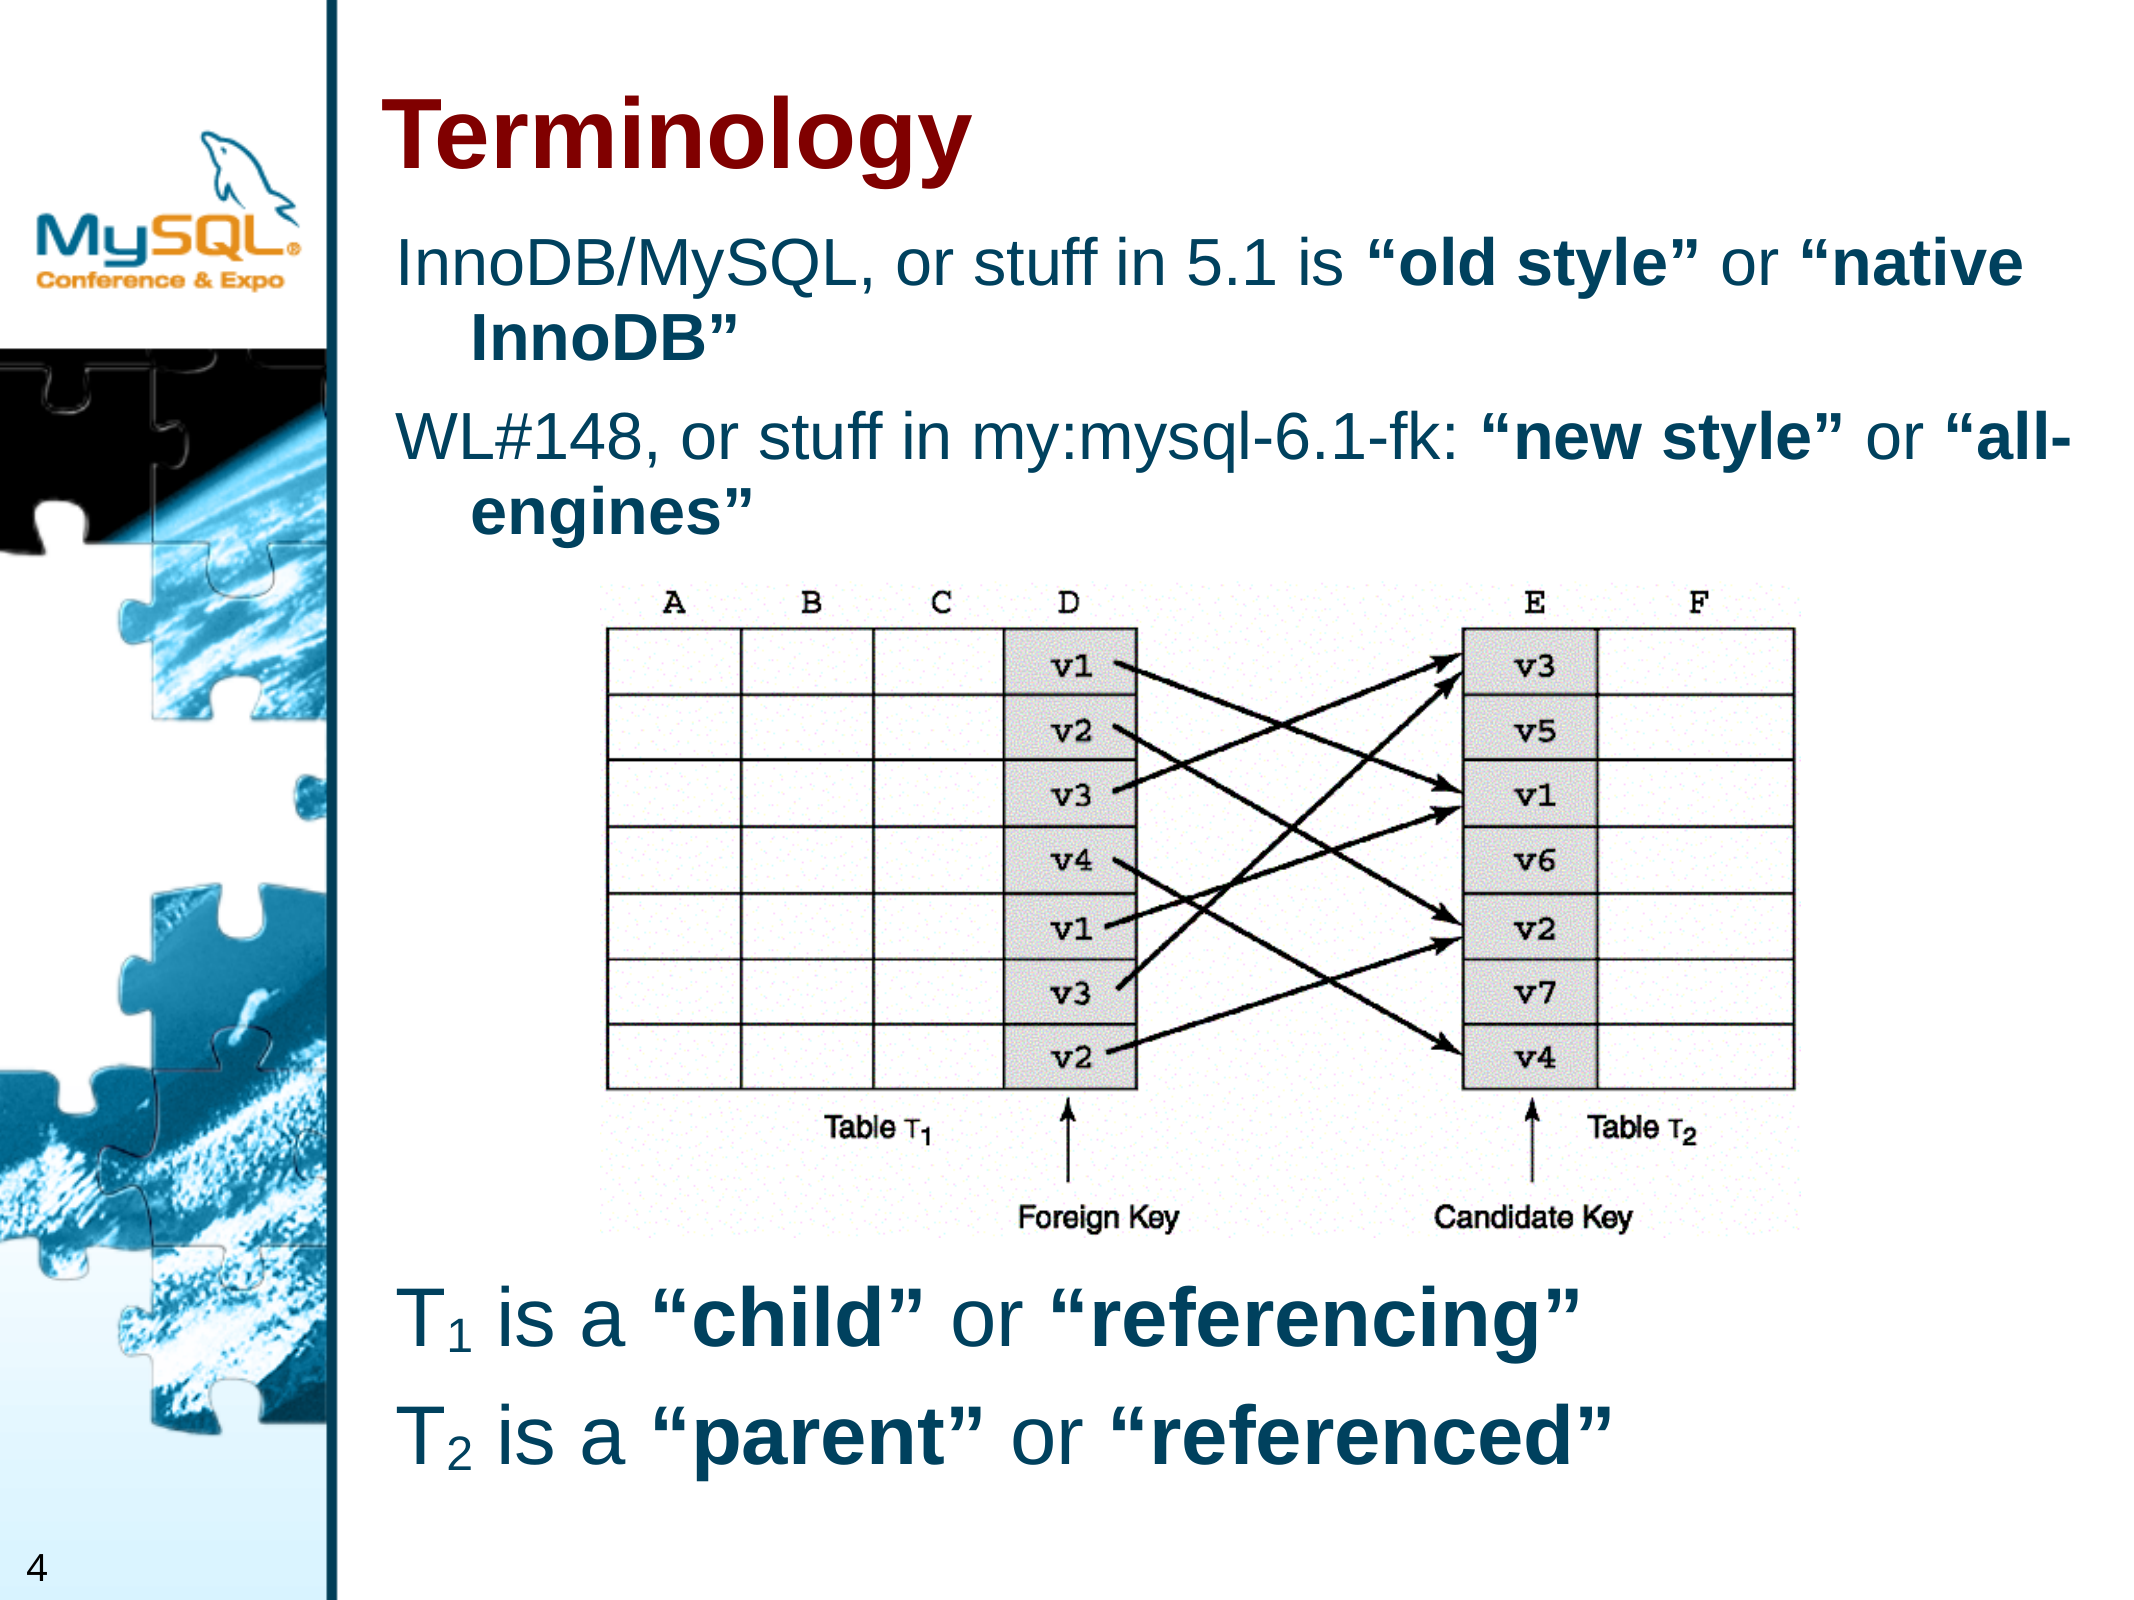

# Terminology
InnoDB/MySQL, or stuff in 5.1 is “old style” or “native InnoDB”
WL#148, or stuff in my:mysql-6.1-fk: “new style” or “all-engines”
T1 is a “child” or “referencing”
T2 is a “parent” or “referenced”